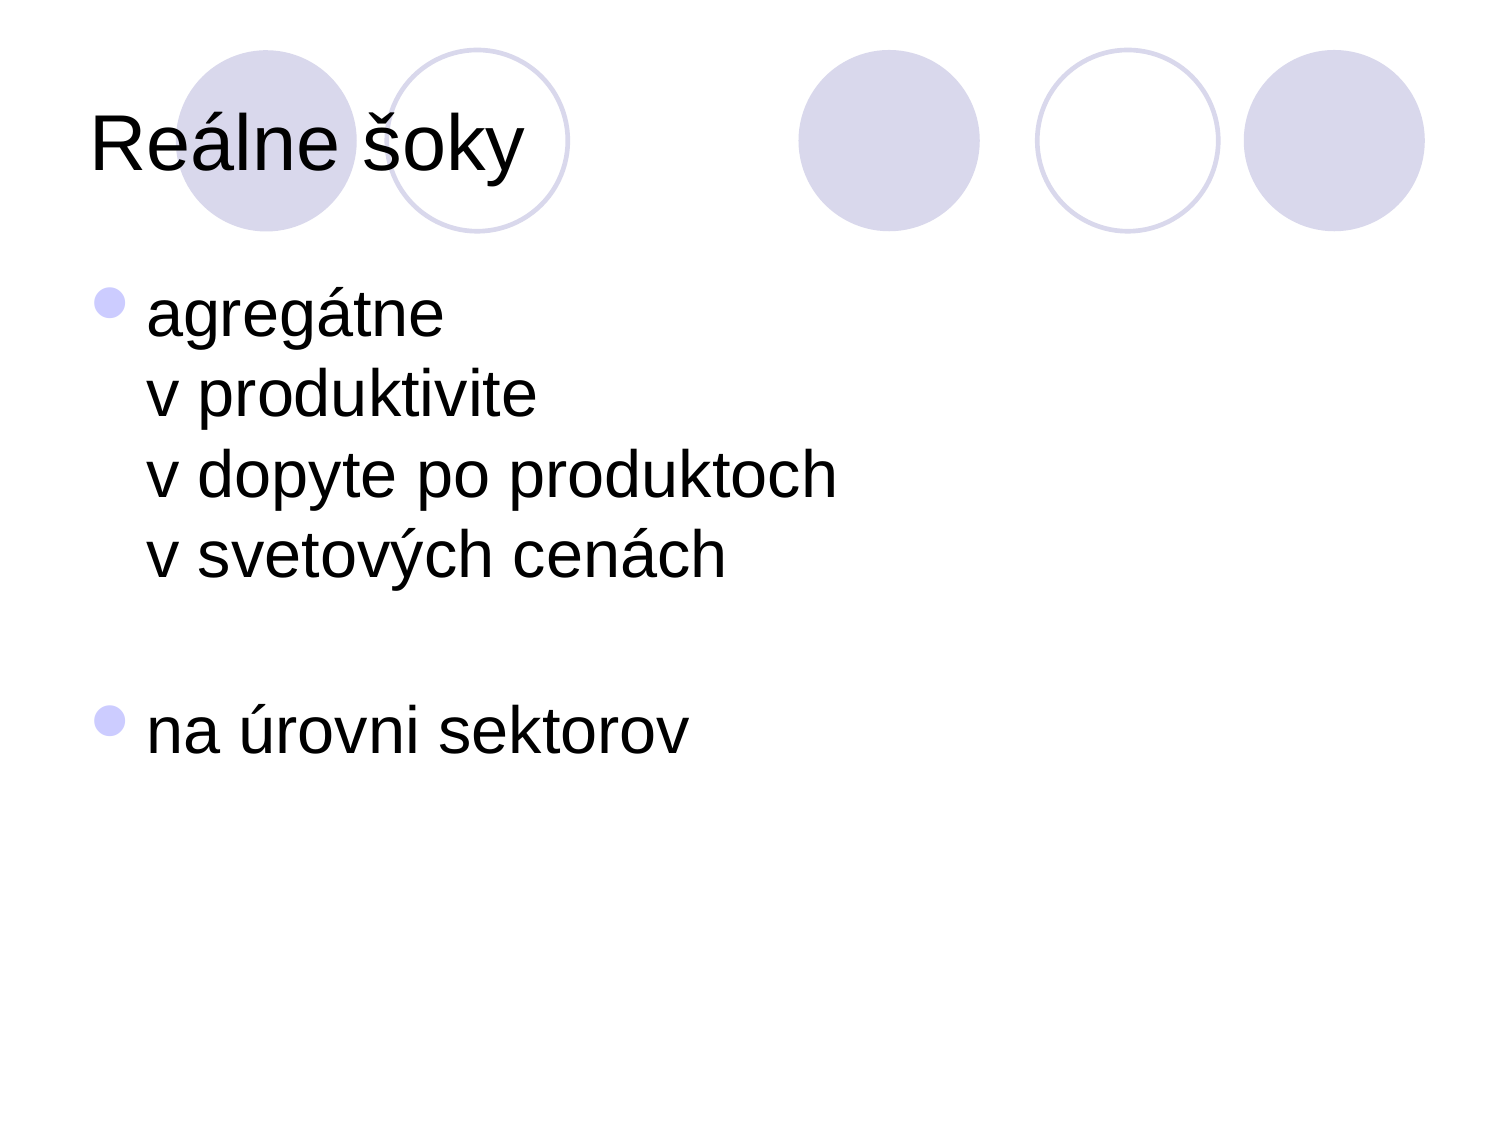

# Reálne šoky
agregátne
v produktivite
v dopyte po produktoch
v svetových cenách
na úrovni sektorov